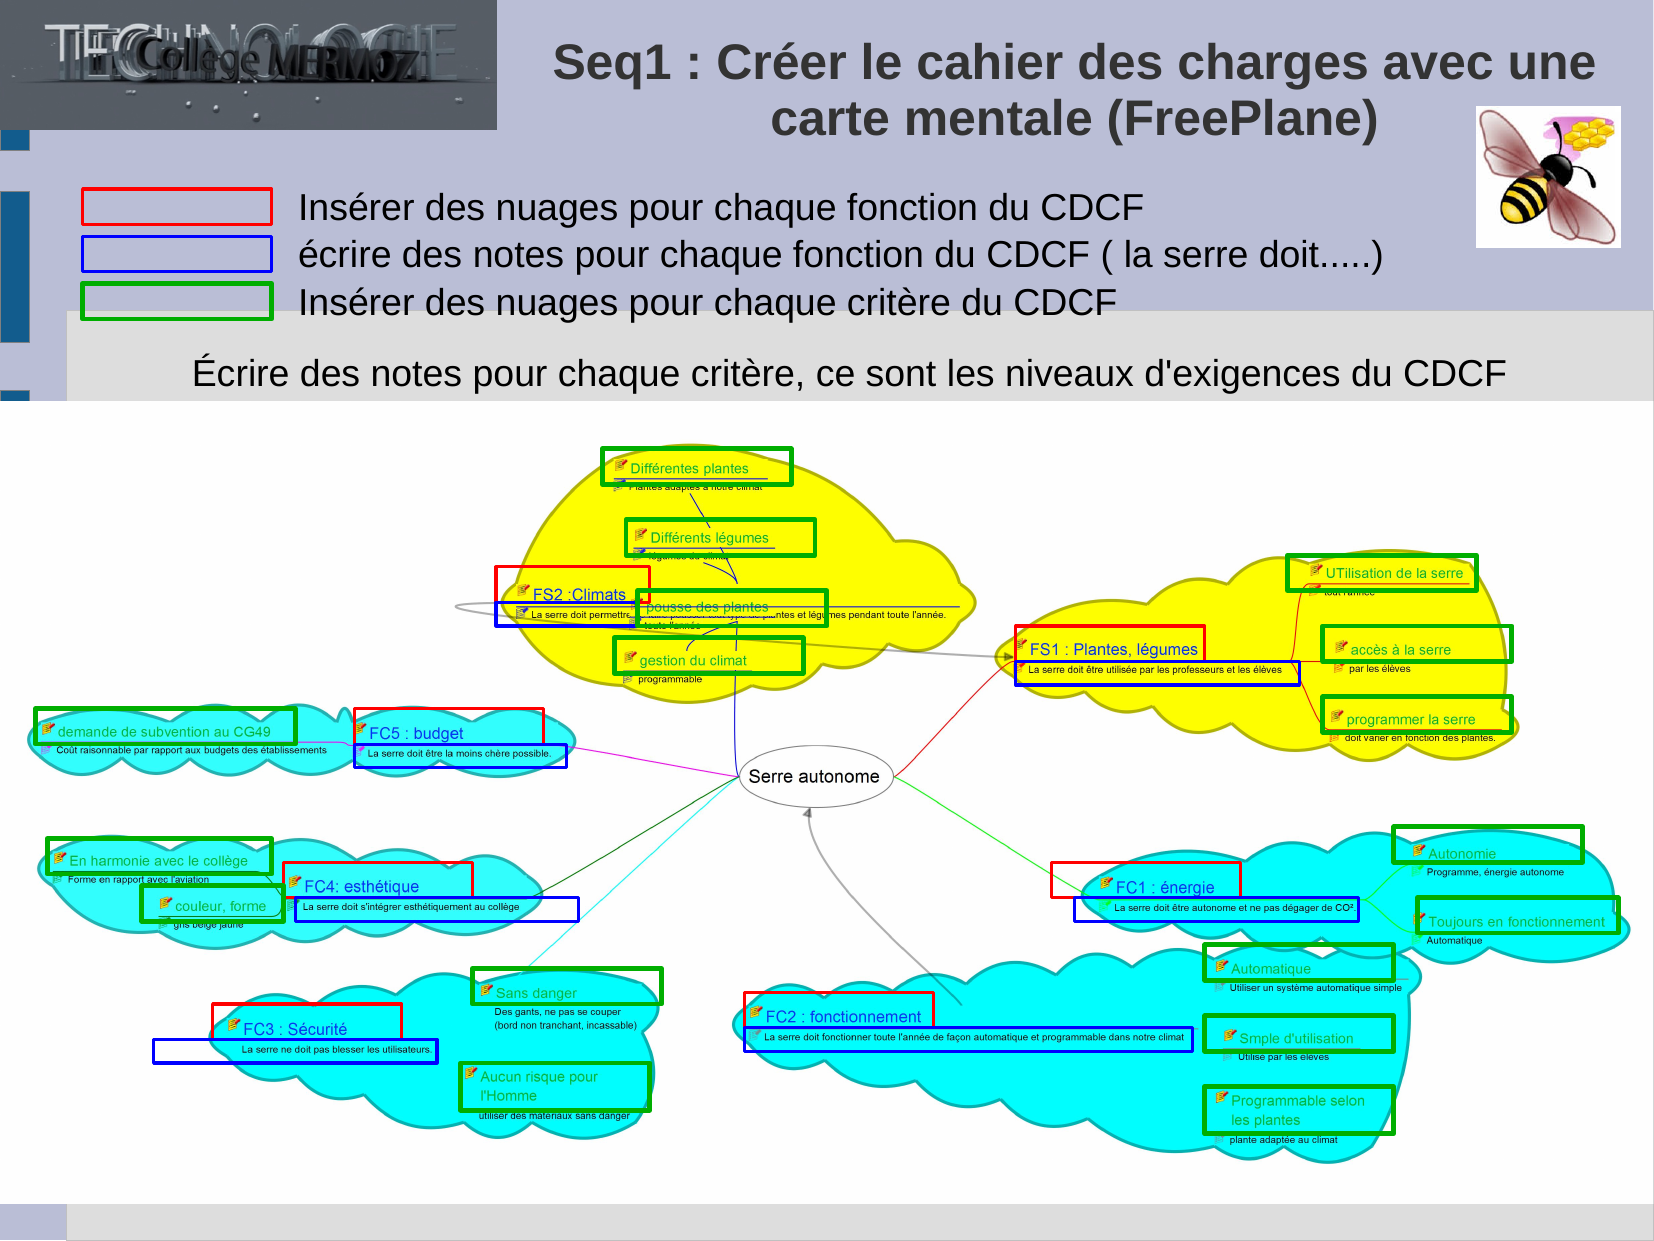

# Seq1 : Créer le cahier des charges avec une carte mentale (FreePlane)
Insérer des nuages pour chaque fonction du CDCF
écrire des notes pour chaque fonction du CDCF ( la serre doit.....)
Insérer des nuages pour chaque critère du CDCF
Écrire des notes pour chaque critère, ce sont les niveaux d'exigences du CDCF